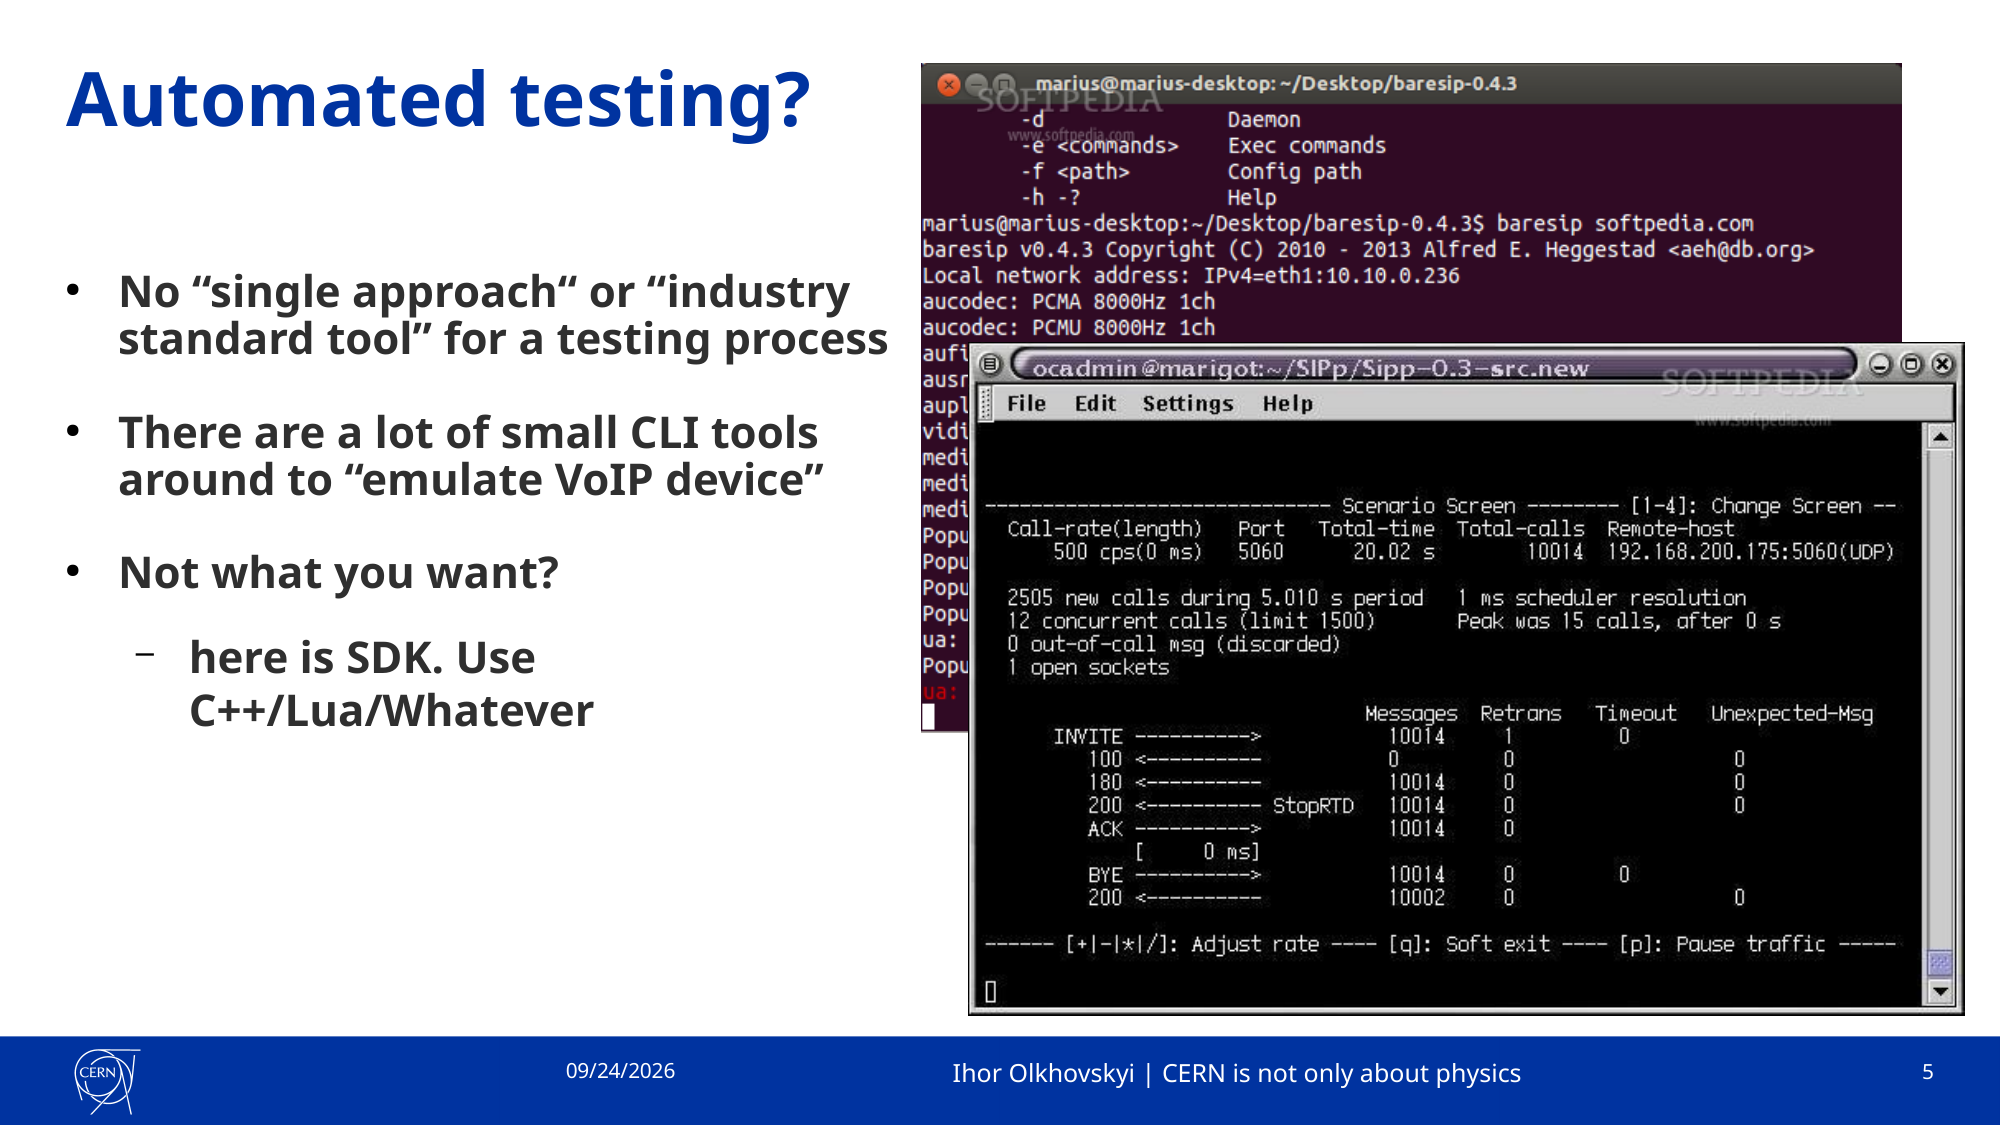

Automated testing?
# No “single approach“ or “industry standard tool” for a testing process
There are a lot of small CLI tools around to “emulate VoIP device”
Not what you want?
here is SDK. Use C++/Lua/Whatever
Ihor Olkhovskyi | CERN is not only about physics